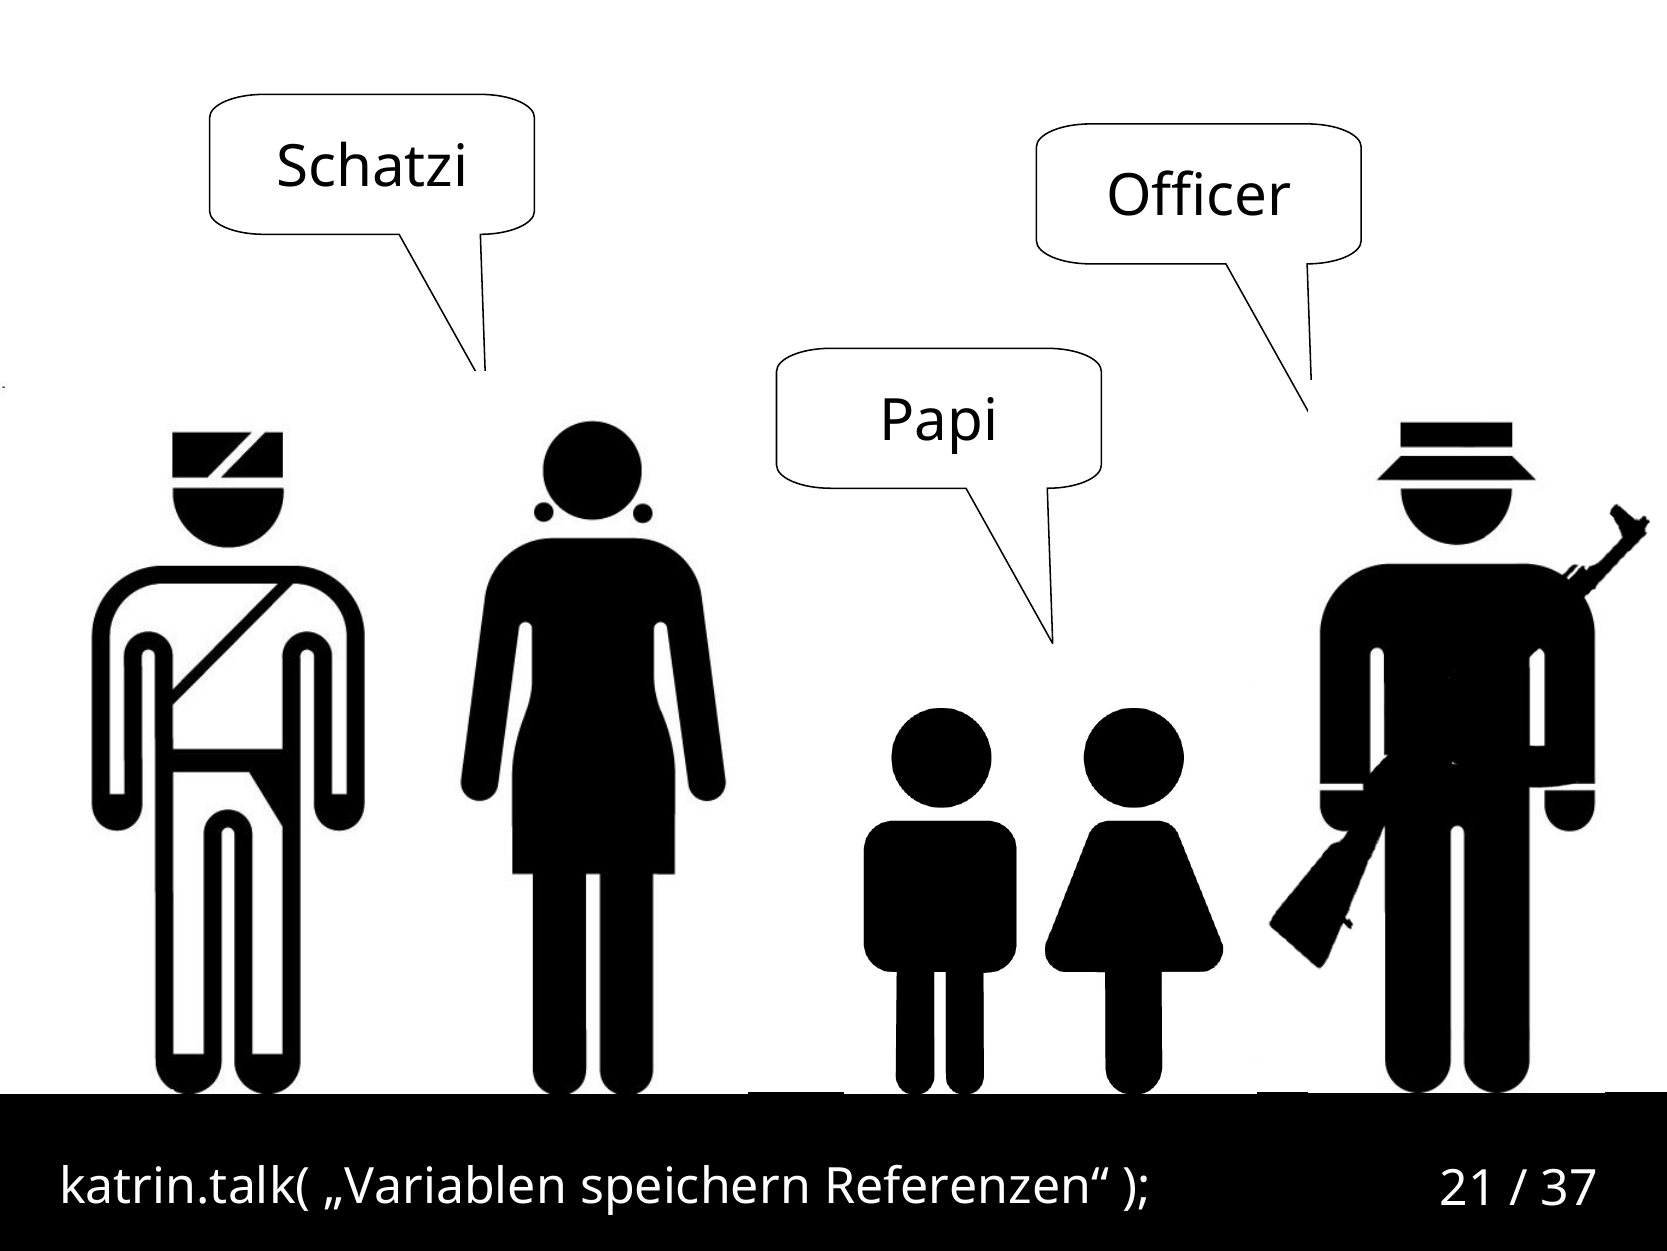

Schatzi
Officer
Papi
katrin.talk( „Variablen speichern Referenzen“ );
21